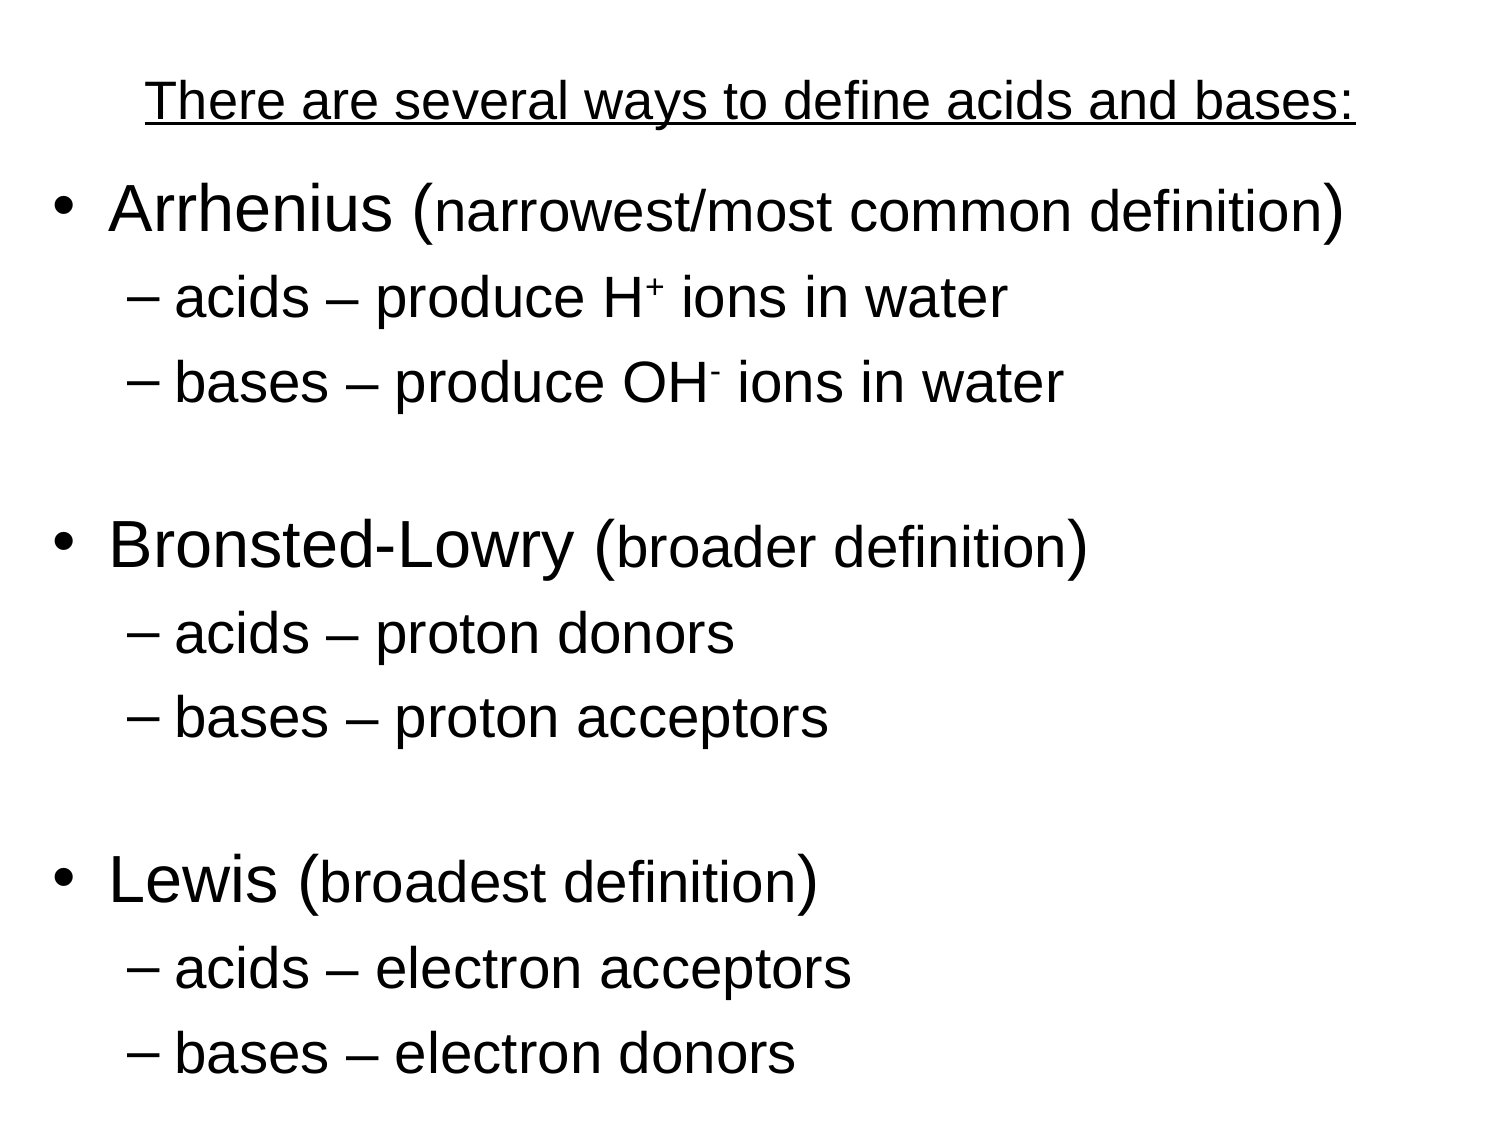

# There are several ways to define acids and bases:
Arrhenius (narrowest/most common definition)
acids – produce H+ ions in water
bases – produce OH- ions in water
Bronsted-Lowry (broader definition)
acids – proton donors
bases – proton acceptors
Lewis (broadest definition)
acids – electron acceptors
bases – electron donors